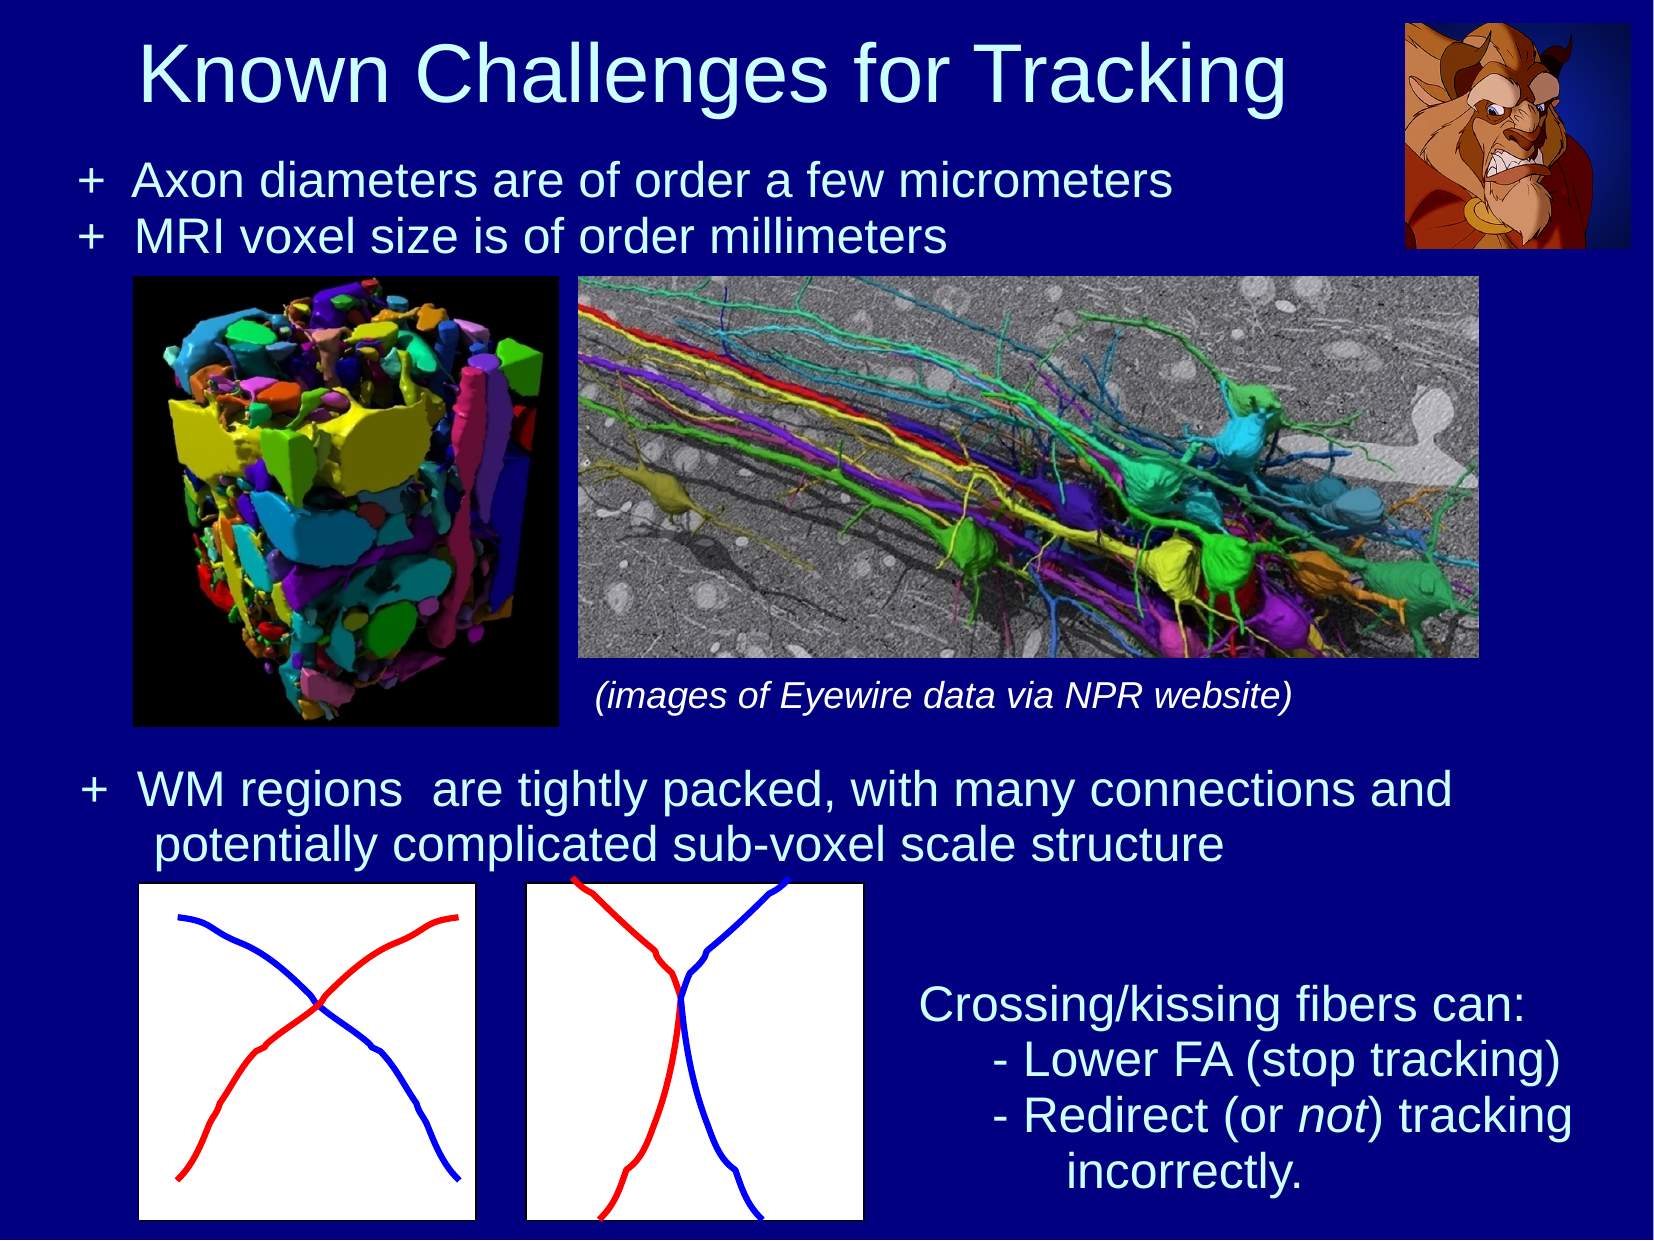

# Known Challenges for Tracking
+ Axon diameters are of order a few micrometers
+ MRI voxel size is of order millimeters
(images of Eyewire data via NPR website)
+ WM regions are tightly packed, with many connections and
	potentially complicated sub-voxel scale structure
Crossing/kissing fibers can:
	- Lower FA (stop tracking)
	- Redirect (or not) tracking
		incorrectly.